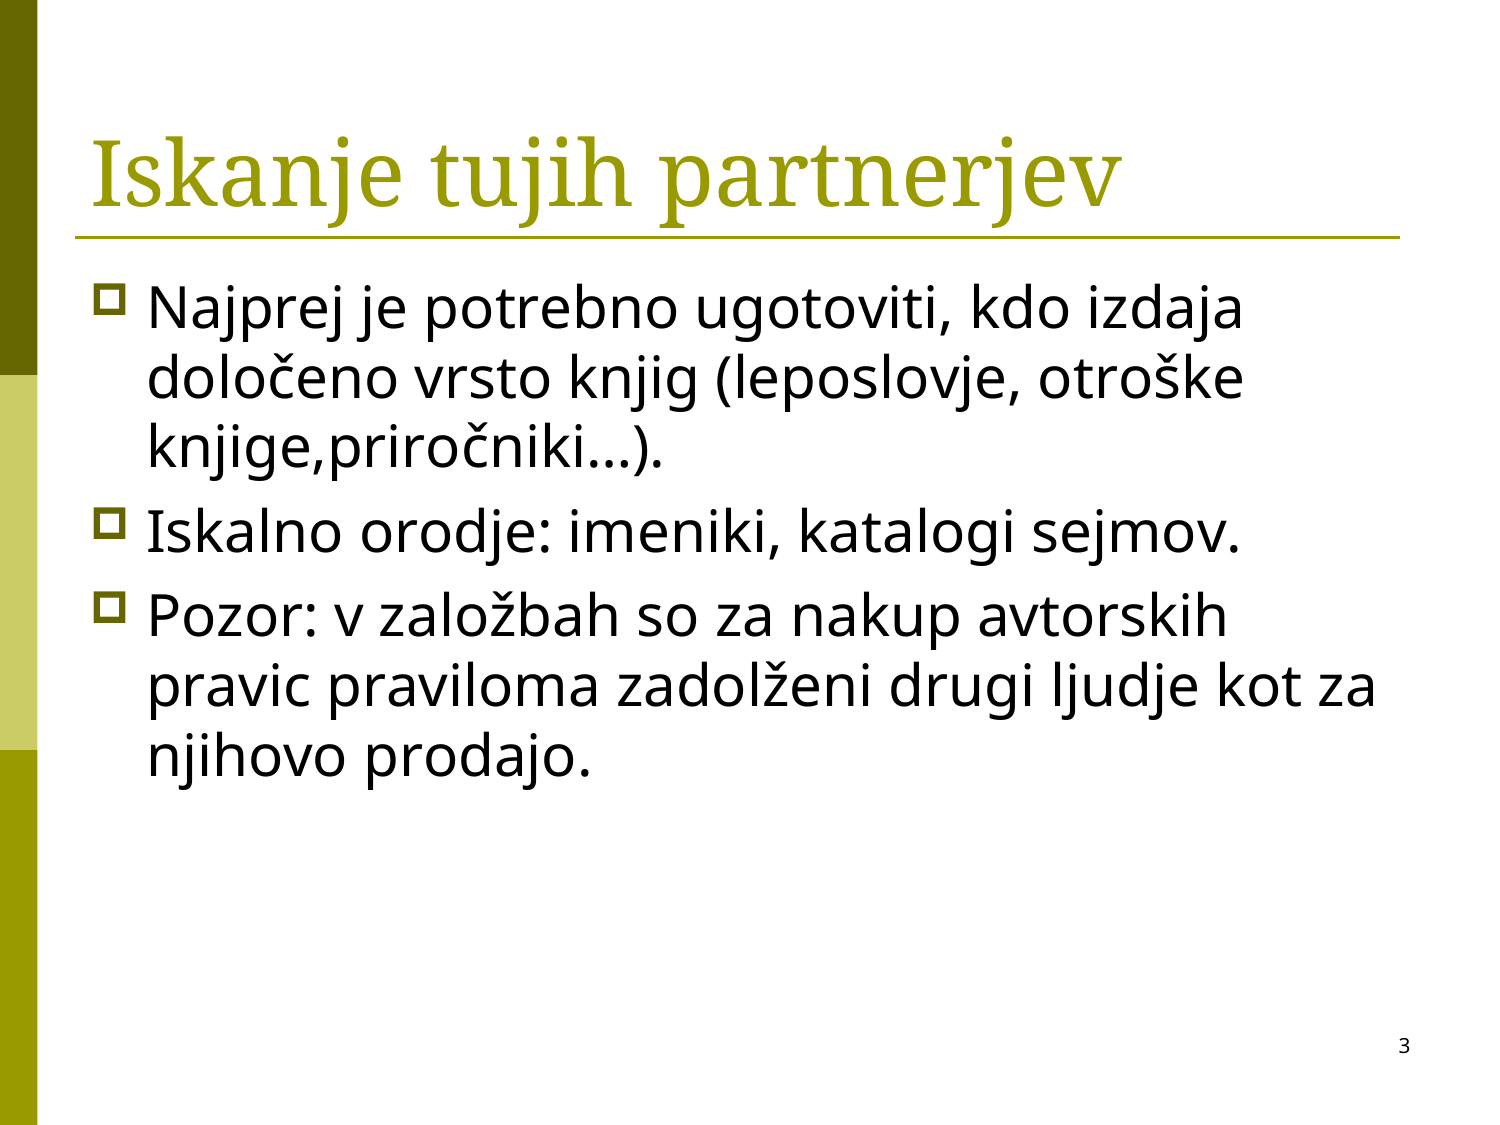

# Iskanje tujih partnerjev
Najprej je potrebno ugotoviti, kdo izdaja določeno vrsto knjig (leposlovje, otroške knjige,priročniki…).
Iskalno orodje: imeniki, katalogi sejmov.
Pozor: v založbah so za nakup avtorskih pravic praviloma zadolženi drugi ljudje kot za njihovo prodajo.